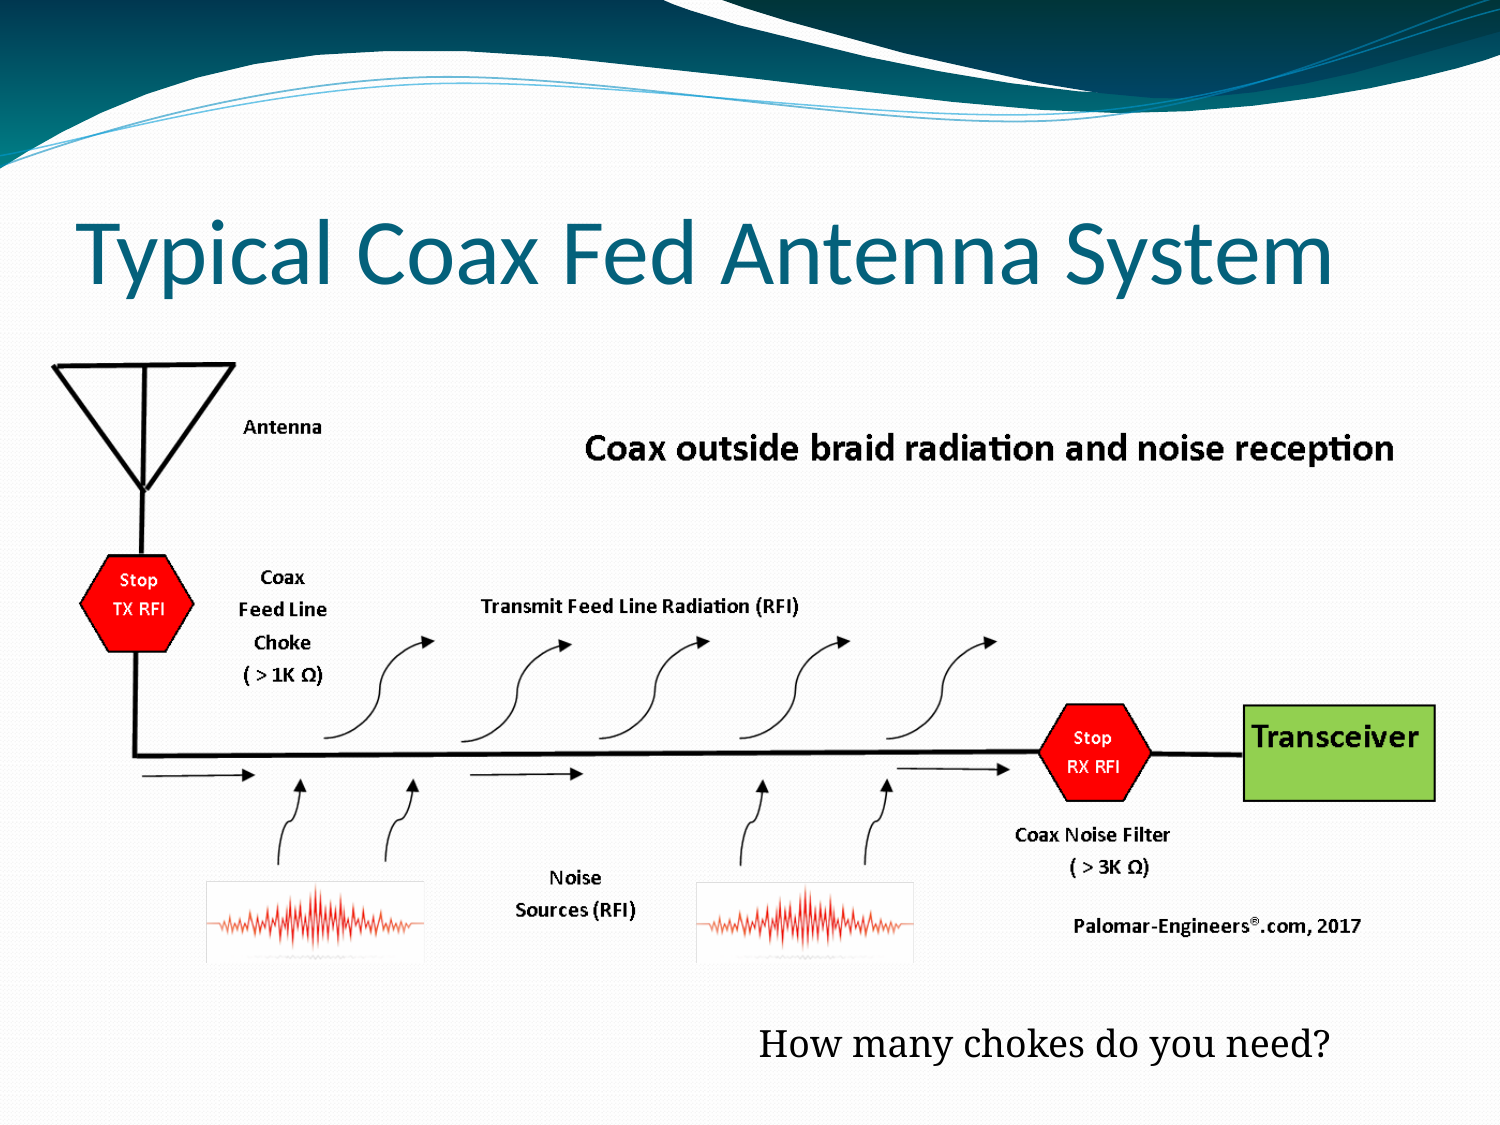

# Typical Coax Fed Antenna System
How many chokes do you need?